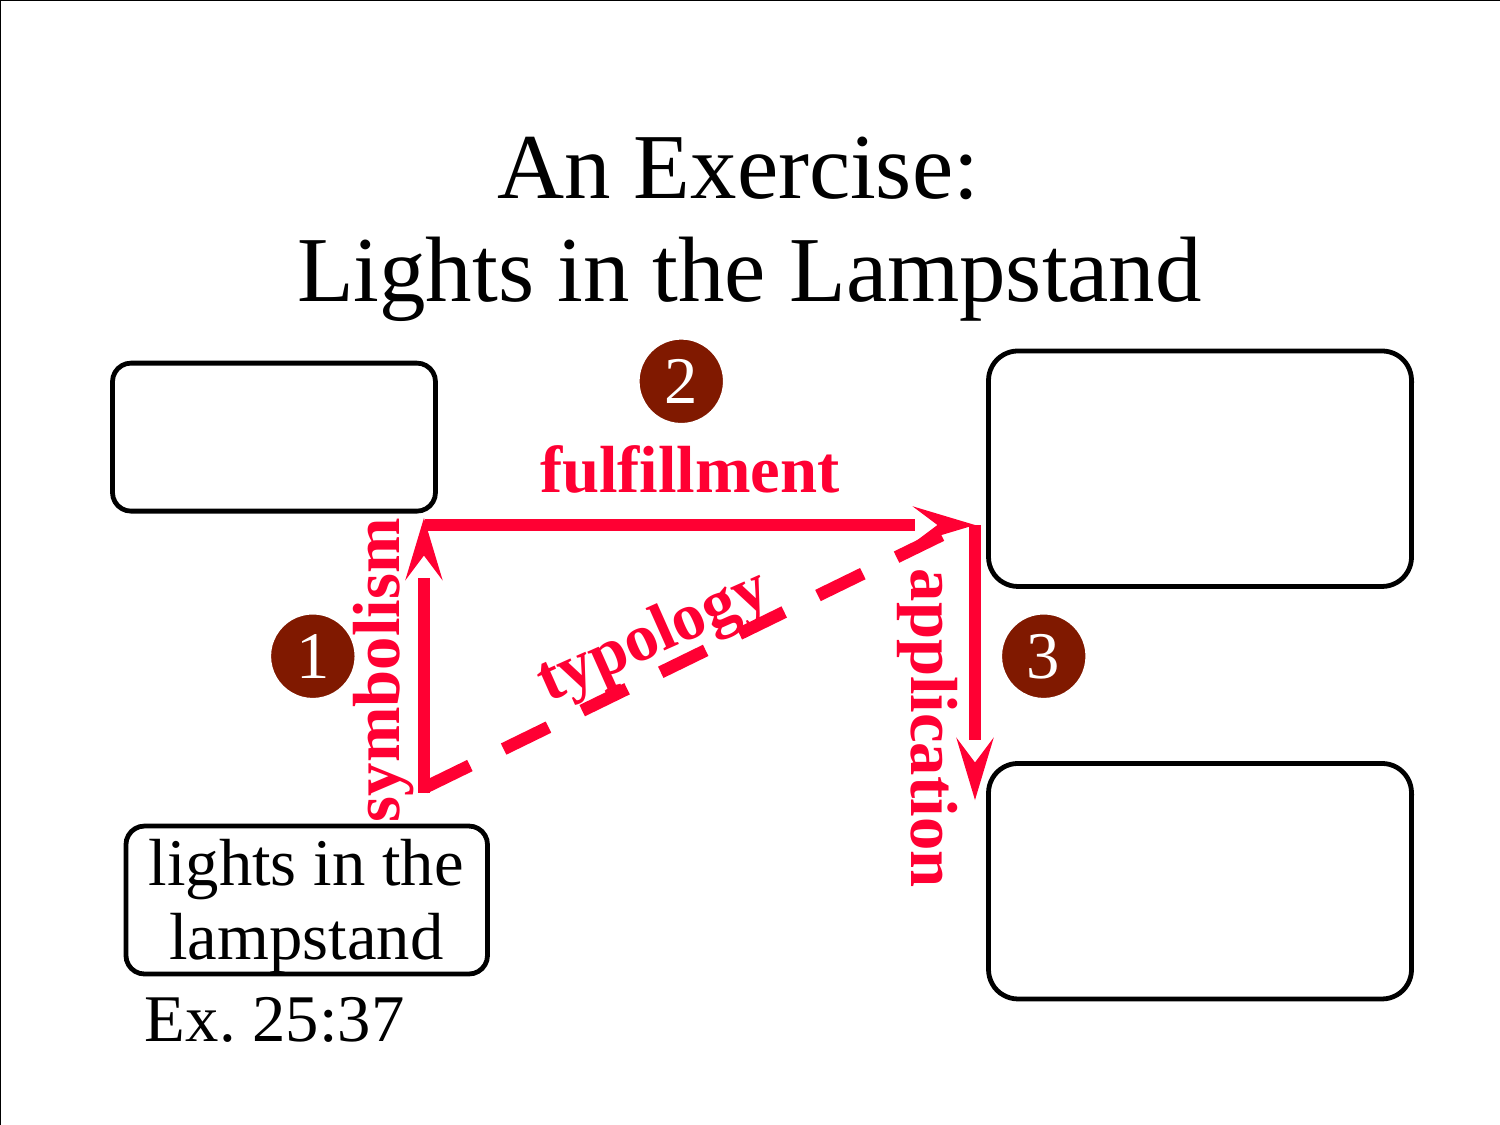

# An Exercise: Lights in the Lampstand
2
fulfillment
typology
symbolism
1
3
application
lights in the
lampstand
Ex. 25:37